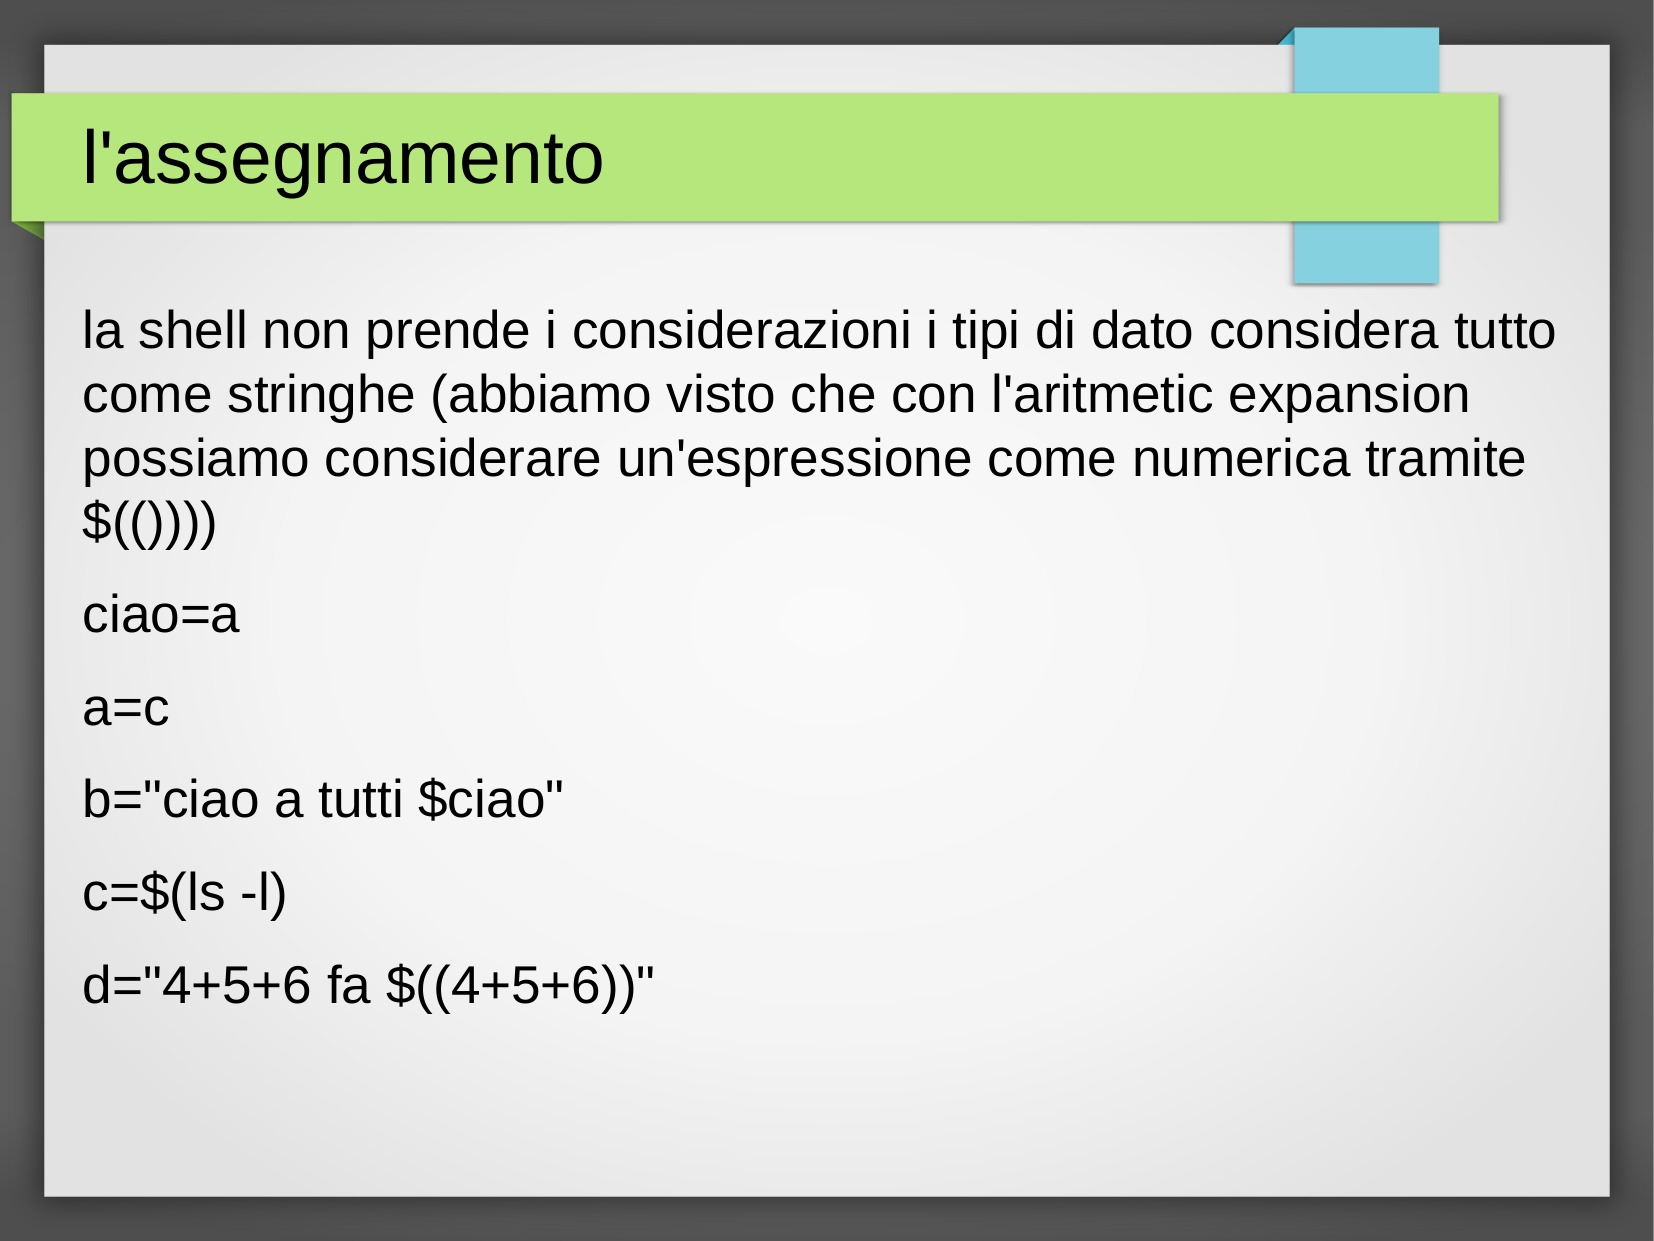

# l'assegnamento
la shell non prende i considerazioni i tipi di dato considera tutto come stringhe (abbiamo visto che con l'aritmetic expansion possiamo considerare un'espressione come numerica tramite $(())))
ciao=a
a=c
b="ciao a tutti $ciao"
c=$(ls -l)
d="4+5+6 fa $((4+5+6))"